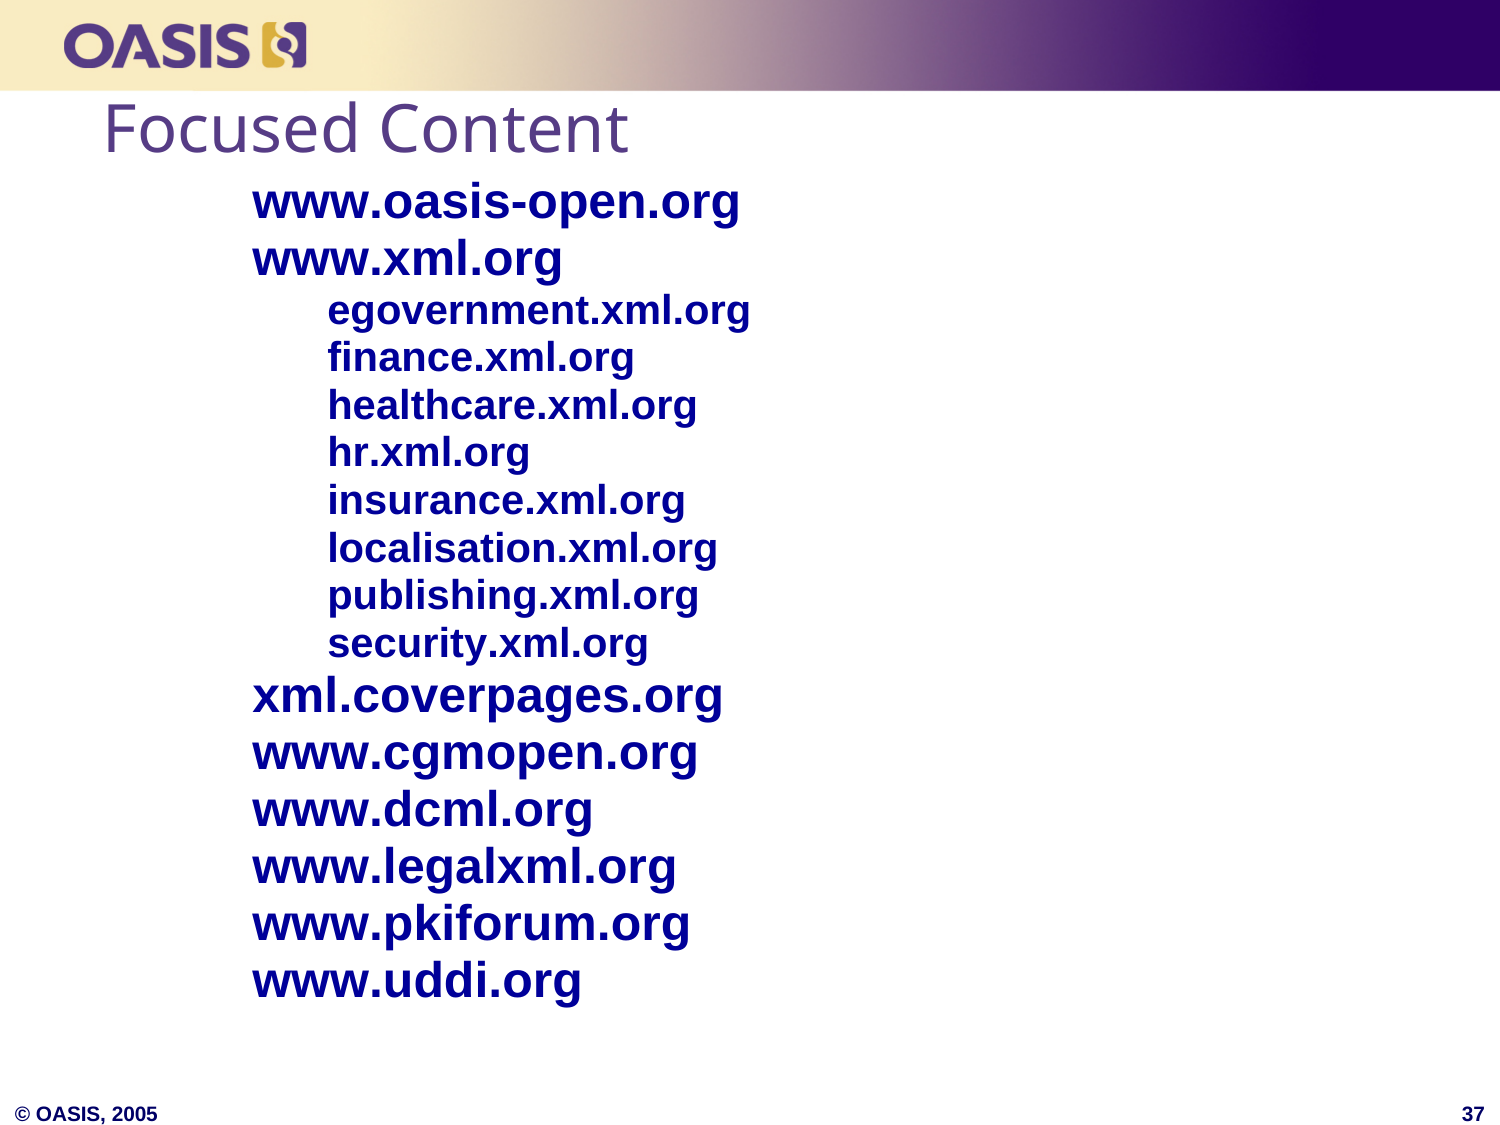

# Focused Content
www.oasis-open.org
www.xml.org
egovernment.xml.org
finance.xml.org
healthcare.xml.org
hr.xml.org
insurance.xml.org
localisation.xml.org
publishing.xml.org
security.xml.org
xml.coverpages.org
www.cgmopen.org
www.dcml.org
www.legalxml.org
www.pkiforum.org
www.uddi.org
© OASIS, 2005
37